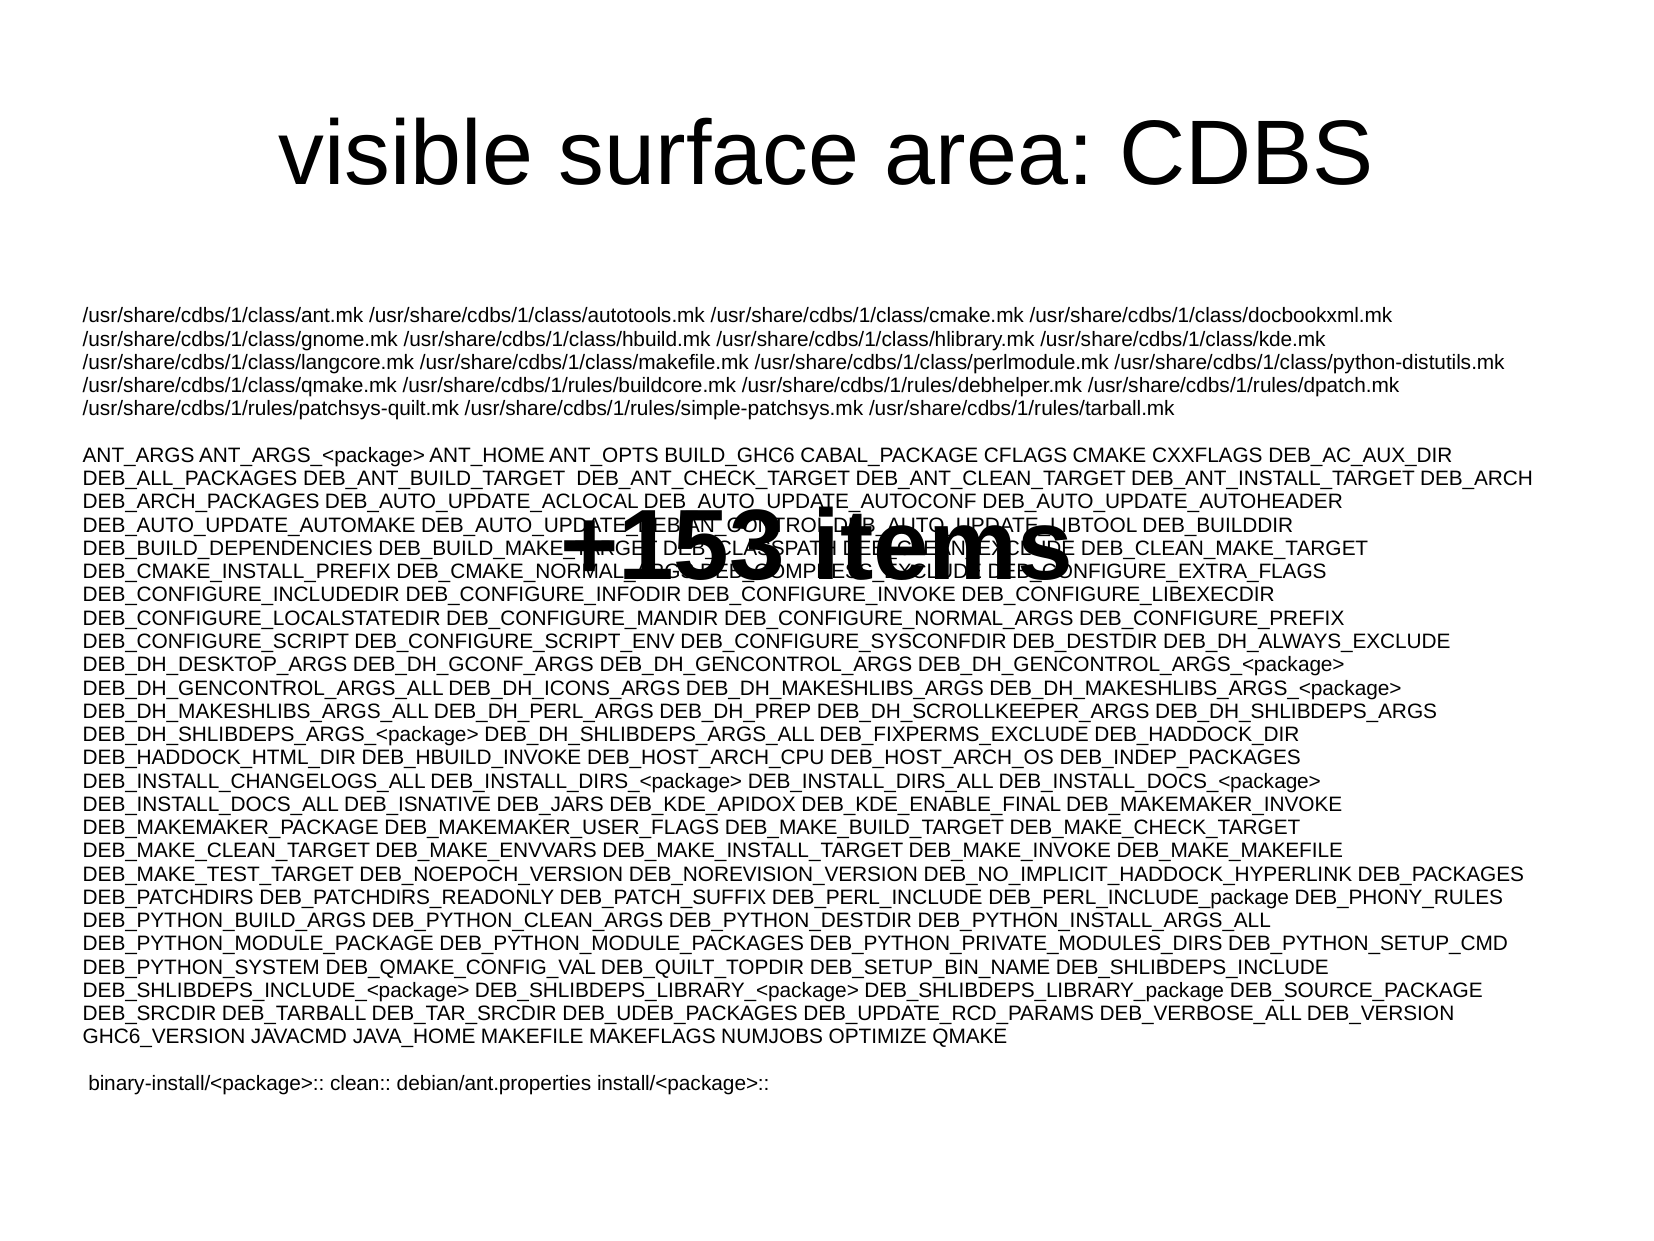

# visible surface area: CDBS
/usr/share/cdbs/1/class/ant.mk /usr/share/cdbs/1/class/autotools.mk /usr/share/cdbs/1/class/cmake.mk /usr/share/cdbs/1/class/docbookxml.mk /usr/share/cdbs/1/class/gnome.mk /usr/share/cdbs/1/class/hbuild.mk /usr/share/cdbs/1/class/hlibrary.mk /usr/share/cdbs/1/class/kde.mk /usr/share/cdbs/1/class/langcore.mk /usr/share/cdbs/1/class/makefile.mk /usr/share/cdbs/1/class/perlmodule.mk /usr/share/cdbs/1/class/python-distutils.mk /usr/share/cdbs/1/class/qmake.mk /usr/share/cdbs/1/rules/buildcore.mk /usr/share/cdbs/1/rules/debhelper.mk /usr/share/cdbs/1/rules/dpatch.mk /usr/share/cdbs/1/rules/patchsys-quilt.mk /usr/share/cdbs/1/rules/simple-patchsys.mk /usr/share/cdbs/1/rules/tarball.mk
ANT_ARGS ANT_ARGS_<package> ANT_HOME ANT_OPTS BUILD_GHC6 CABAL_PACKAGE CFLAGS CMAKE CXXFLAGS DEB_AC_AUX_DIR DEB_ALL_PACKAGES DEB_ANT_BUILD_TARGET DEB_ANT_CHECK_TARGET DEB_ANT_CLEAN_TARGET DEB_ANT_INSTALL_TARGET DEB_ARCH DEB_ARCH_PACKAGES DEB_AUTO_UPDATE_ACLOCAL DEB_AUTO_UPDATE_AUTOCONF DEB_AUTO_UPDATE_AUTOHEADER DEB_AUTO_UPDATE_AUTOMAKE DEB_AUTO_UPDATE_DEBIAN_CONTROL DEB_AUTO_UPDATE_LIBTOOL DEB_BUILDDIR DEB_BUILD_DEPENDENCIES DEB_BUILD_MAKE_TARGET DEB_CLASSPATH DEB_CLEAN_EXCLUDE DEB_CLEAN_MAKE_TARGET DEB_CMAKE_INSTALL_PREFIX DEB_CMAKE_NORMAL_ARGS DEB_COMPRESS_EXCLUDE DEB_CONFIGURE_EXTRA_FLAGS DEB_CONFIGURE_INCLUDEDIR DEB_CONFIGURE_INFODIR DEB_CONFIGURE_INVOKE DEB_CONFIGURE_LIBEXECDIR DEB_CONFIGURE_LOCALSTATEDIR DEB_CONFIGURE_MANDIR DEB_CONFIGURE_NORMAL_ARGS DEB_CONFIGURE_PREFIX DEB_CONFIGURE_SCRIPT DEB_CONFIGURE_SCRIPT_ENV DEB_CONFIGURE_SYSCONFDIR DEB_DESTDIR DEB_DH_ALWAYS_EXCLUDE DEB_DH_DESKTOP_ARGS DEB_DH_GCONF_ARGS DEB_DH_GENCONTROL_ARGS DEB_DH_GENCONTROL_ARGS_<package> DEB_DH_GENCONTROL_ARGS_ALL DEB_DH_ICONS_ARGS DEB_DH_MAKESHLIBS_ARGS DEB_DH_MAKESHLIBS_ARGS_<package> DEB_DH_MAKESHLIBS_ARGS_ALL DEB_DH_PERL_ARGS DEB_DH_PREP DEB_DH_SCROLLKEEPER_ARGS DEB_DH_SHLIBDEPS_ARGS DEB_DH_SHLIBDEPS_ARGS_<package> DEB_DH_SHLIBDEPS_ARGS_ALL DEB_FIXPERMS_EXCLUDE DEB_HADDOCK_DIR DEB_HADDOCK_HTML_DIR DEB_HBUILD_INVOKE DEB_HOST_ARCH_CPU DEB_HOST_ARCH_OS DEB_INDEP_PACKAGES DEB_INSTALL_CHANGELOGS_ALL DEB_INSTALL_DIRS_<package> DEB_INSTALL_DIRS_ALL DEB_INSTALL_DOCS_<package> DEB_INSTALL_DOCS_ALL DEB_ISNATIVE DEB_JARS DEB_KDE_APIDOX DEB_KDE_ENABLE_FINAL DEB_MAKEMAKER_INVOKE DEB_MAKEMAKER_PACKAGE DEB_MAKEMAKER_USER_FLAGS DEB_MAKE_BUILD_TARGET DEB_MAKE_CHECK_TARGET DEB_MAKE_CLEAN_TARGET DEB_MAKE_ENVVARS DEB_MAKE_INSTALL_TARGET DEB_MAKE_INVOKE DEB_MAKE_MAKEFILE DEB_MAKE_TEST_TARGET DEB_NOEPOCH_VERSION DEB_NOREVISION_VERSION DEB_NO_IMPLICIT_HADDOCK_HYPERLINK DEB_PACKAGES DEB_PATCHDIRS DEB_PATCHDIRS_READONLY DEB_PATCH_SUFFIX DEB_PERL_INCLUDE DEB_PERL_INCLUDE_package DEB_PHONY_RULES DEB_PYTHON_BUILD_ARGS DEB_PYTHON_CLEAN_ARGS DEB_PYTHON_DESTDIR DEB_PYTHON_INSTALL_ARGS_ALL DEB_PYTHON_MODULE_PACKAGE DEB_PYTHON_MODULE_PACKAGES DEB_PYTHON_PRIVATE_MODULES_DIRS DEB_PYTHON_SETUP_CMD DEB_PYTHON_SYSTEM DEB_QMAKE_CONFIG_VAL DEB_QUILT_TOPDIR DEB_SETUP_BIN_NAME DEB_SHLIBDEPS_INCLUDE DEB_SHLIBDEPS_INCLUDE_<package> DEB_SHLIBDEPS_LIBRARY_<package> DEB_SHLIBDEPS_LIBRARY_package DEB_SOURCE_PACKAGE DEB_SRCDIR DEB_TARBALL DEB_TAR_SRCDIR DEB_UDEB_PACKAGES DEB_UPDATE_RCD_PARAMS DEB_VERBOSE_ALL DEB_VERSION GHC6_VERSION JAVACMD JAVA_HOME MAKEFILE MAKEFLAGS NUMJOBS OPTIMIZE QMAKE
 binary-install/<package>:: clean:: debian/ant.properties install/<package>::
+153 items